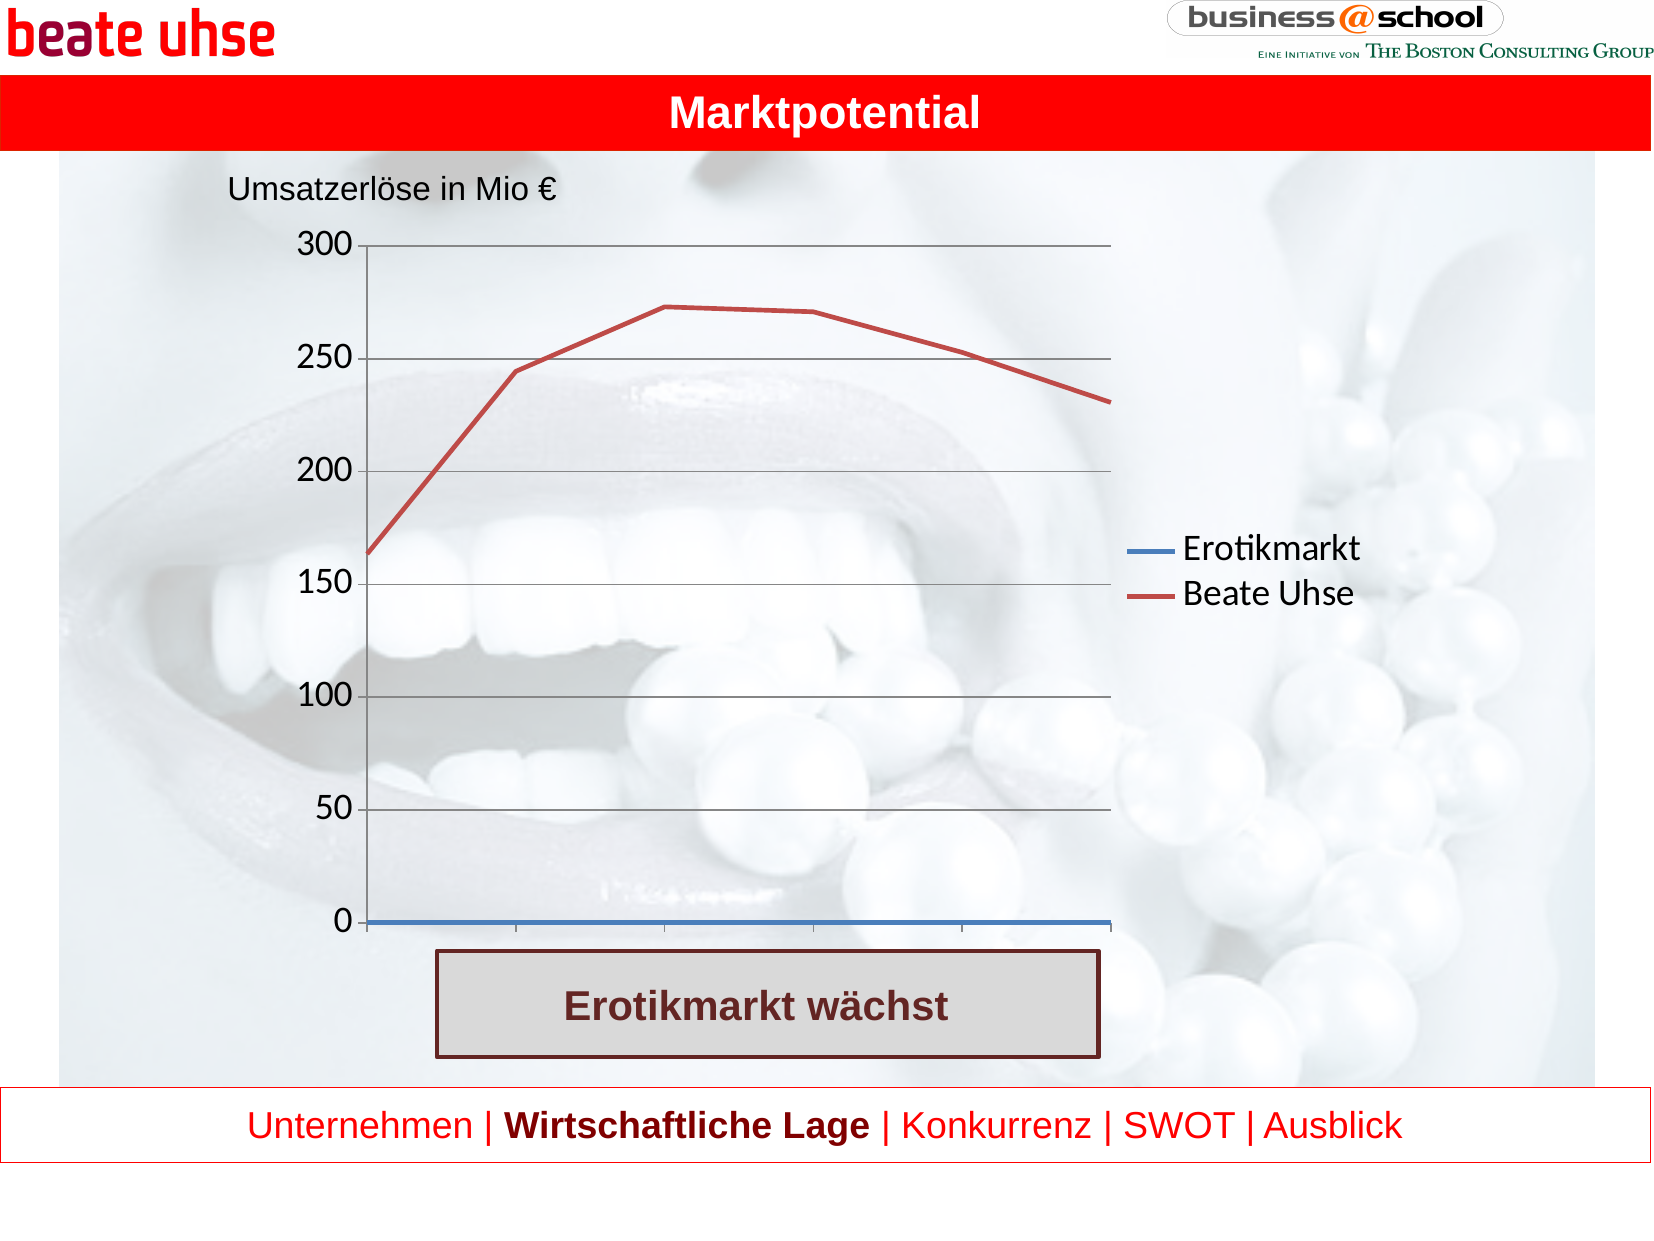

Marktpotential
Umsatzerlöse in Mio €
### Chart
| Category | Erotikmarkt | Beate Uhse |
|---|---|---|
| None | 0.0 | 163.5 |
| None | 0.0 | 244.5 |
| None | 0.0 | 273.1 |
| None | 0.0 | 270.9 |
| None | 0.0 | 252.9 |
| None | 0.0 | 230.7 |Erotikmarkt wächst
Unternehmen | Wirtschaftliche Lage | Konkurrenz | SWOT | Ausblick
10